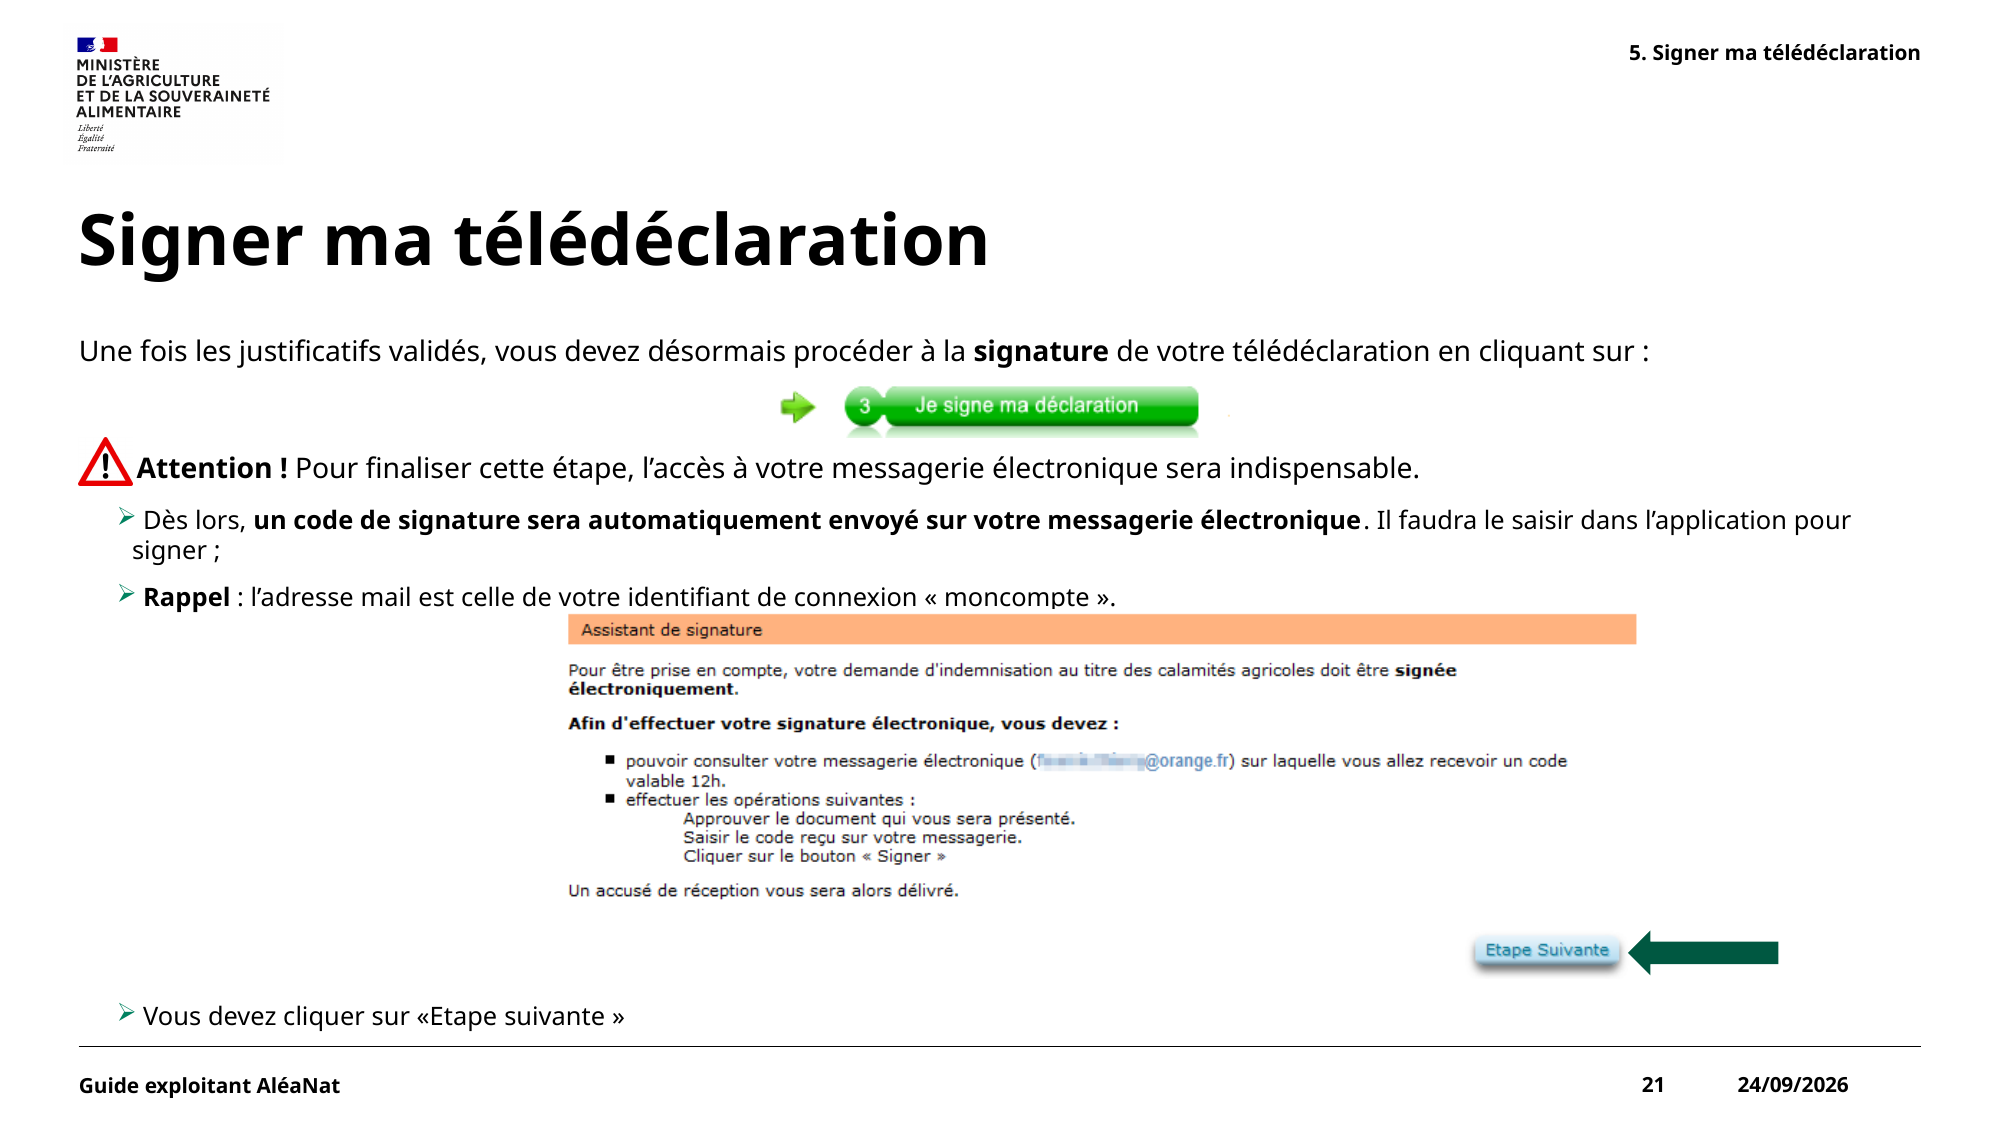

Signer ma télédéclaration
# Signer ma télédéclaration
Une fois les justificatifs validés, vous devez désormais procéder à la signature de votre télédéclaration en cliquant sur :
 Attention ! Pour finaliser cette étape, l’accès à votre messagerie électronique sera indispensable.
 Dès lors, un code de signature sera automatiquement envoyé sur votre messagerie électronique. Il faudra le saisir dans l’application pour signer ;
 Rappel : l’adresse mail est celle de votre identifiant de connexion « moncompte ».
 Vous devez cliquer sur «Etape suivante »
Guide exploitant AléaNat
21